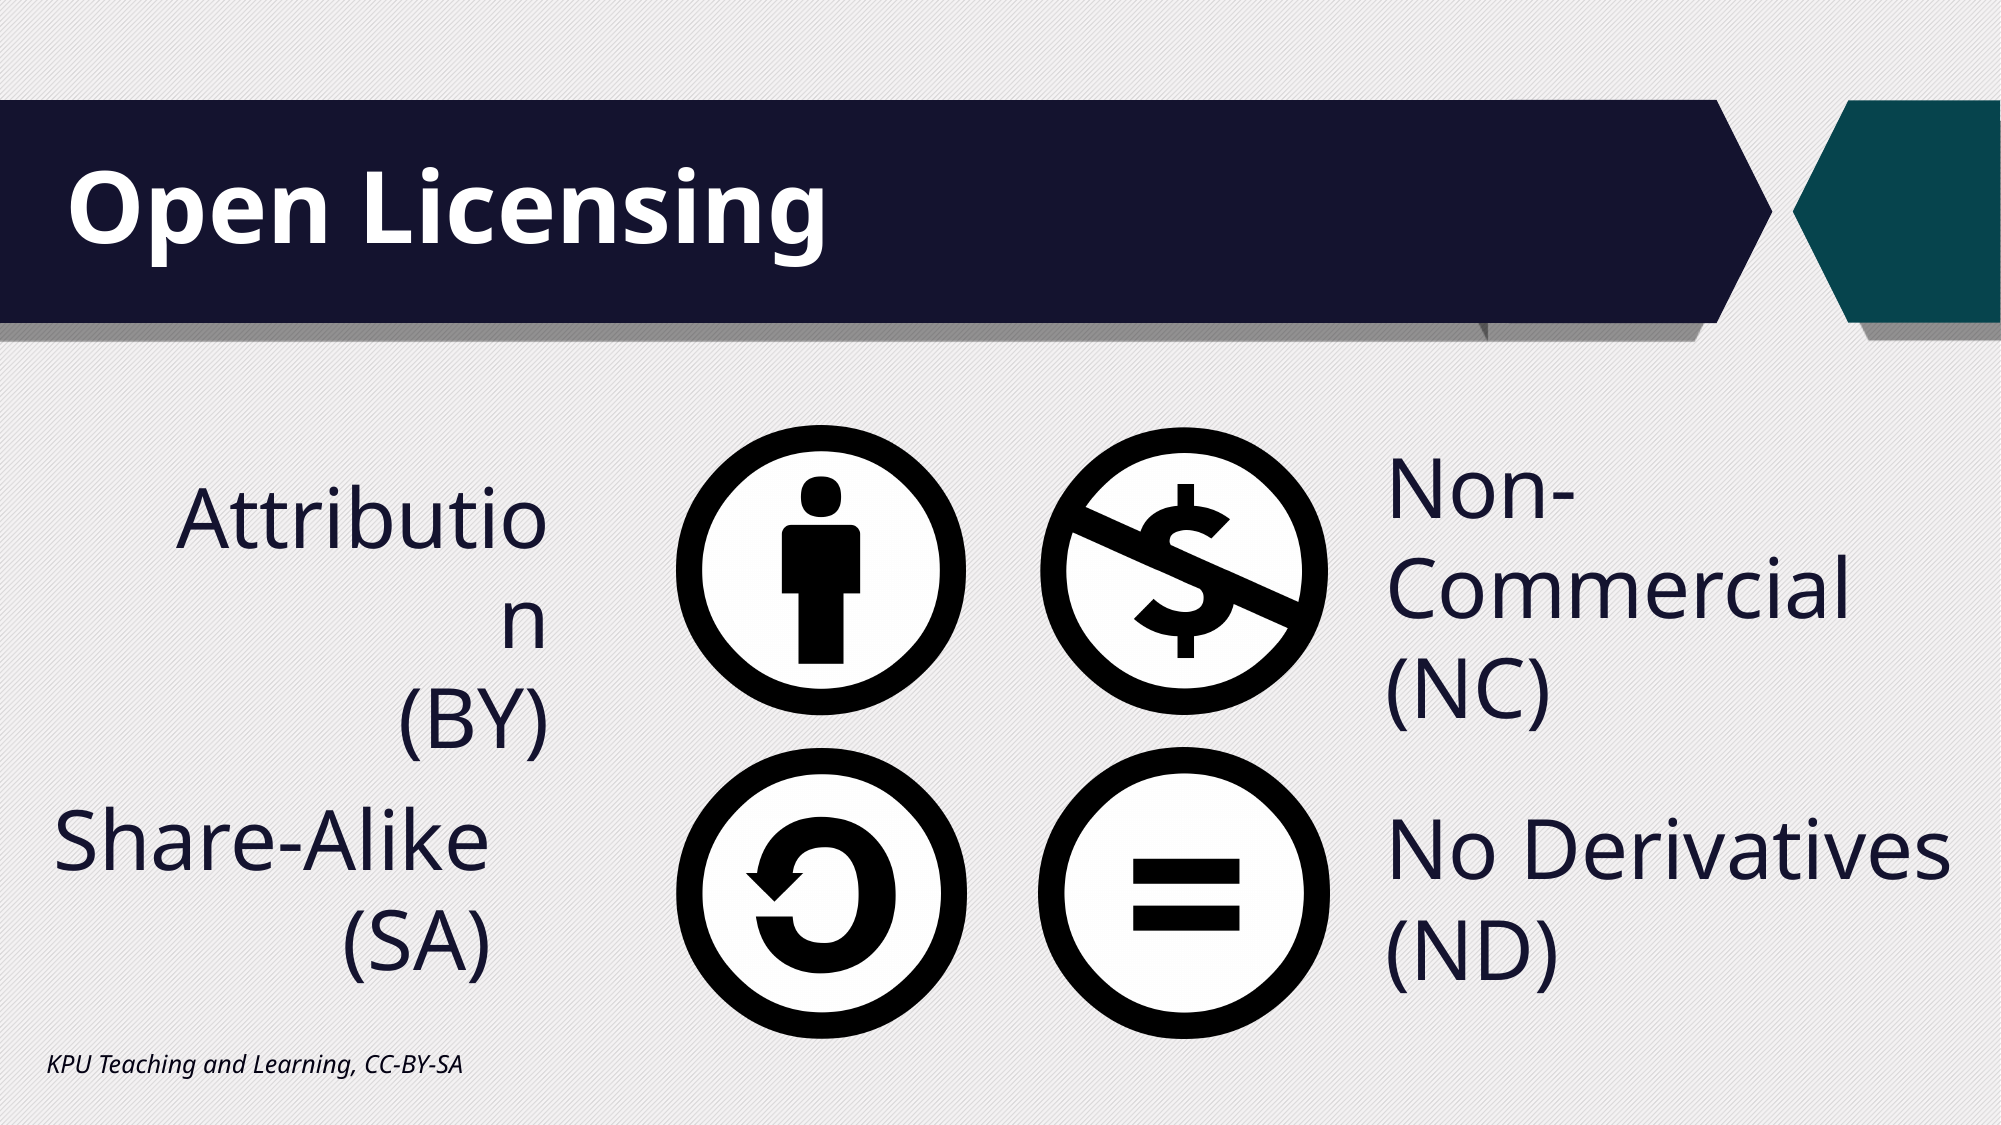

# Open Licensing
Non-
Commercial
(NC)
Attribution
(BY)
Share-Alike
(SA)
No Derivatives
(ND)
KPU Teaching and Learning, CC-BY-SA